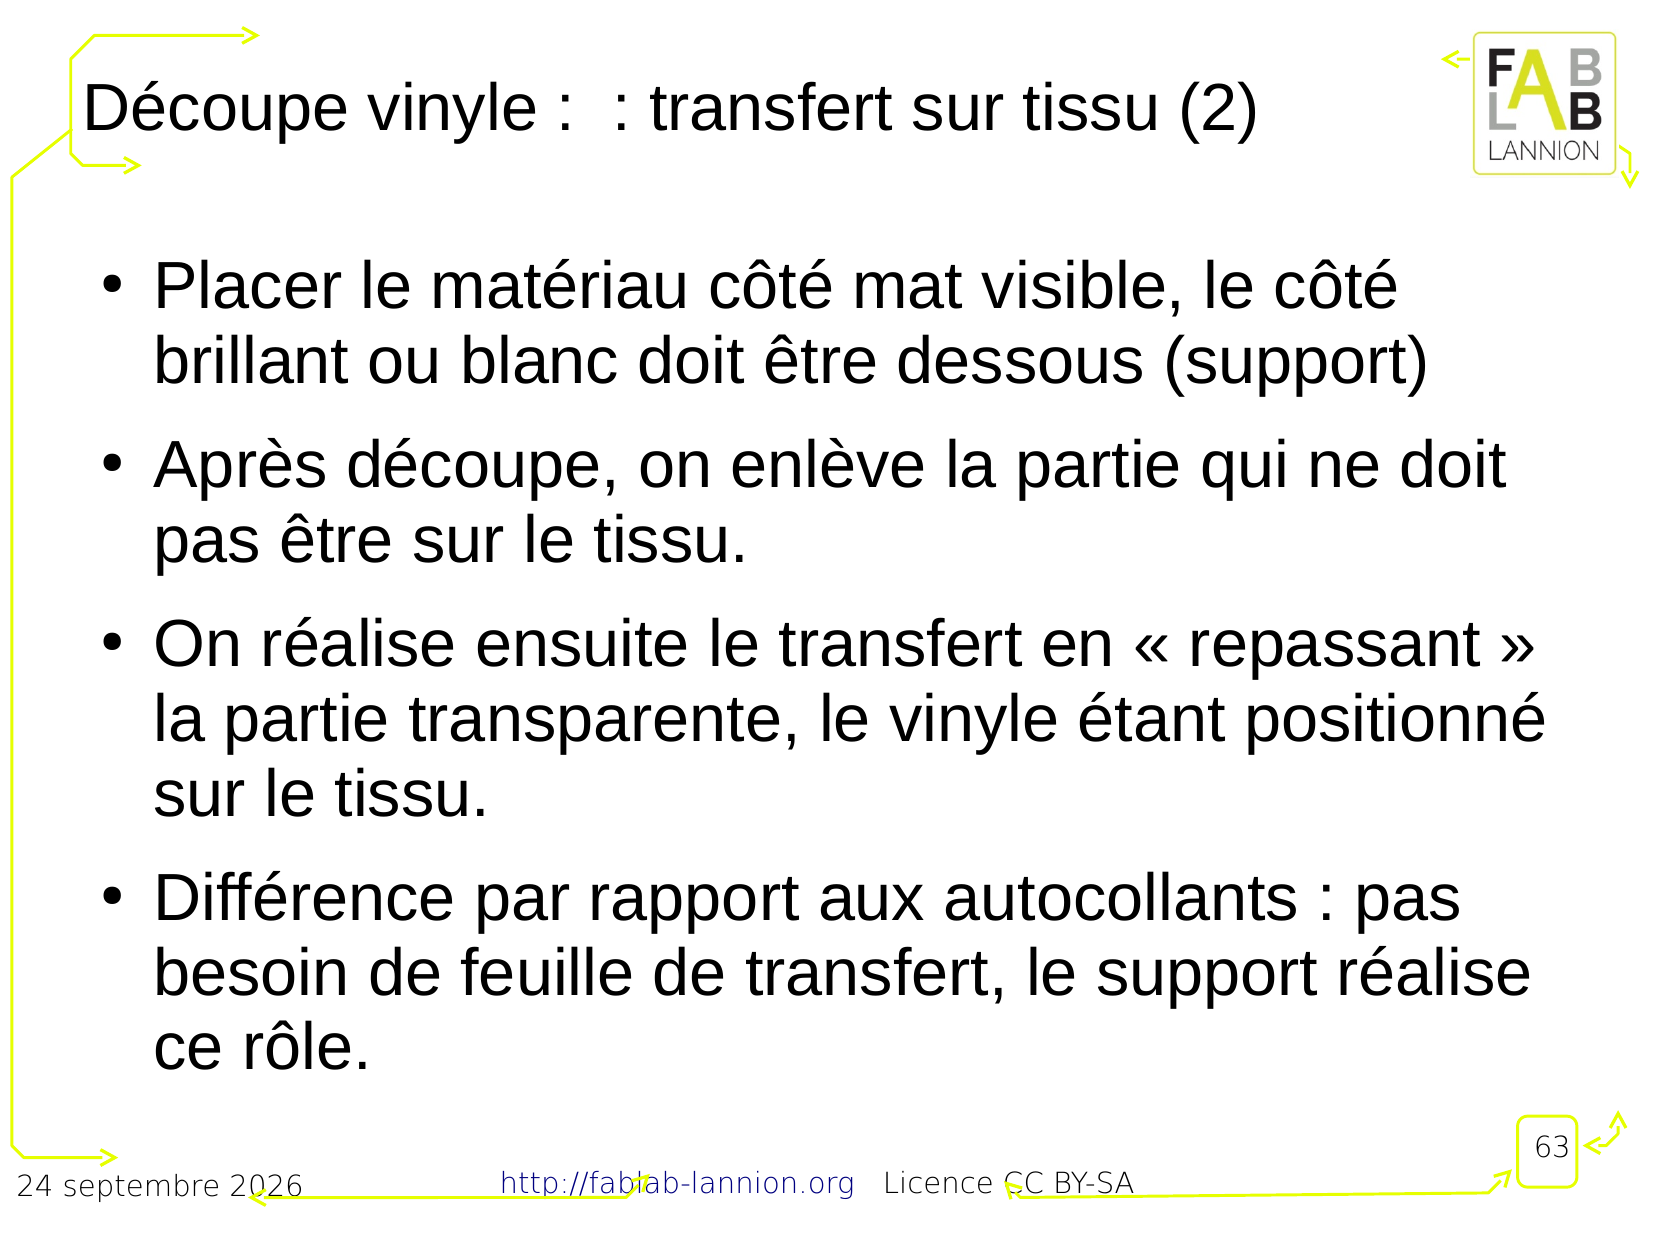

# Découpe vinyle :  : transfert sur tissu (2)
Placer le matériau côté mat visible, le côté brillant ou blanc doit être dessous (support)
Après découpe, on enlève la partie qui ne doit pas être sur le tissu.
On réalise ensuite le transfert en « repassant » la partie transparente, le vinyle étant positionné sur le tissu.
Différence par rapport aux autocollants : pas besoin de feuille de transfert, le support réalise ce rôle.
63